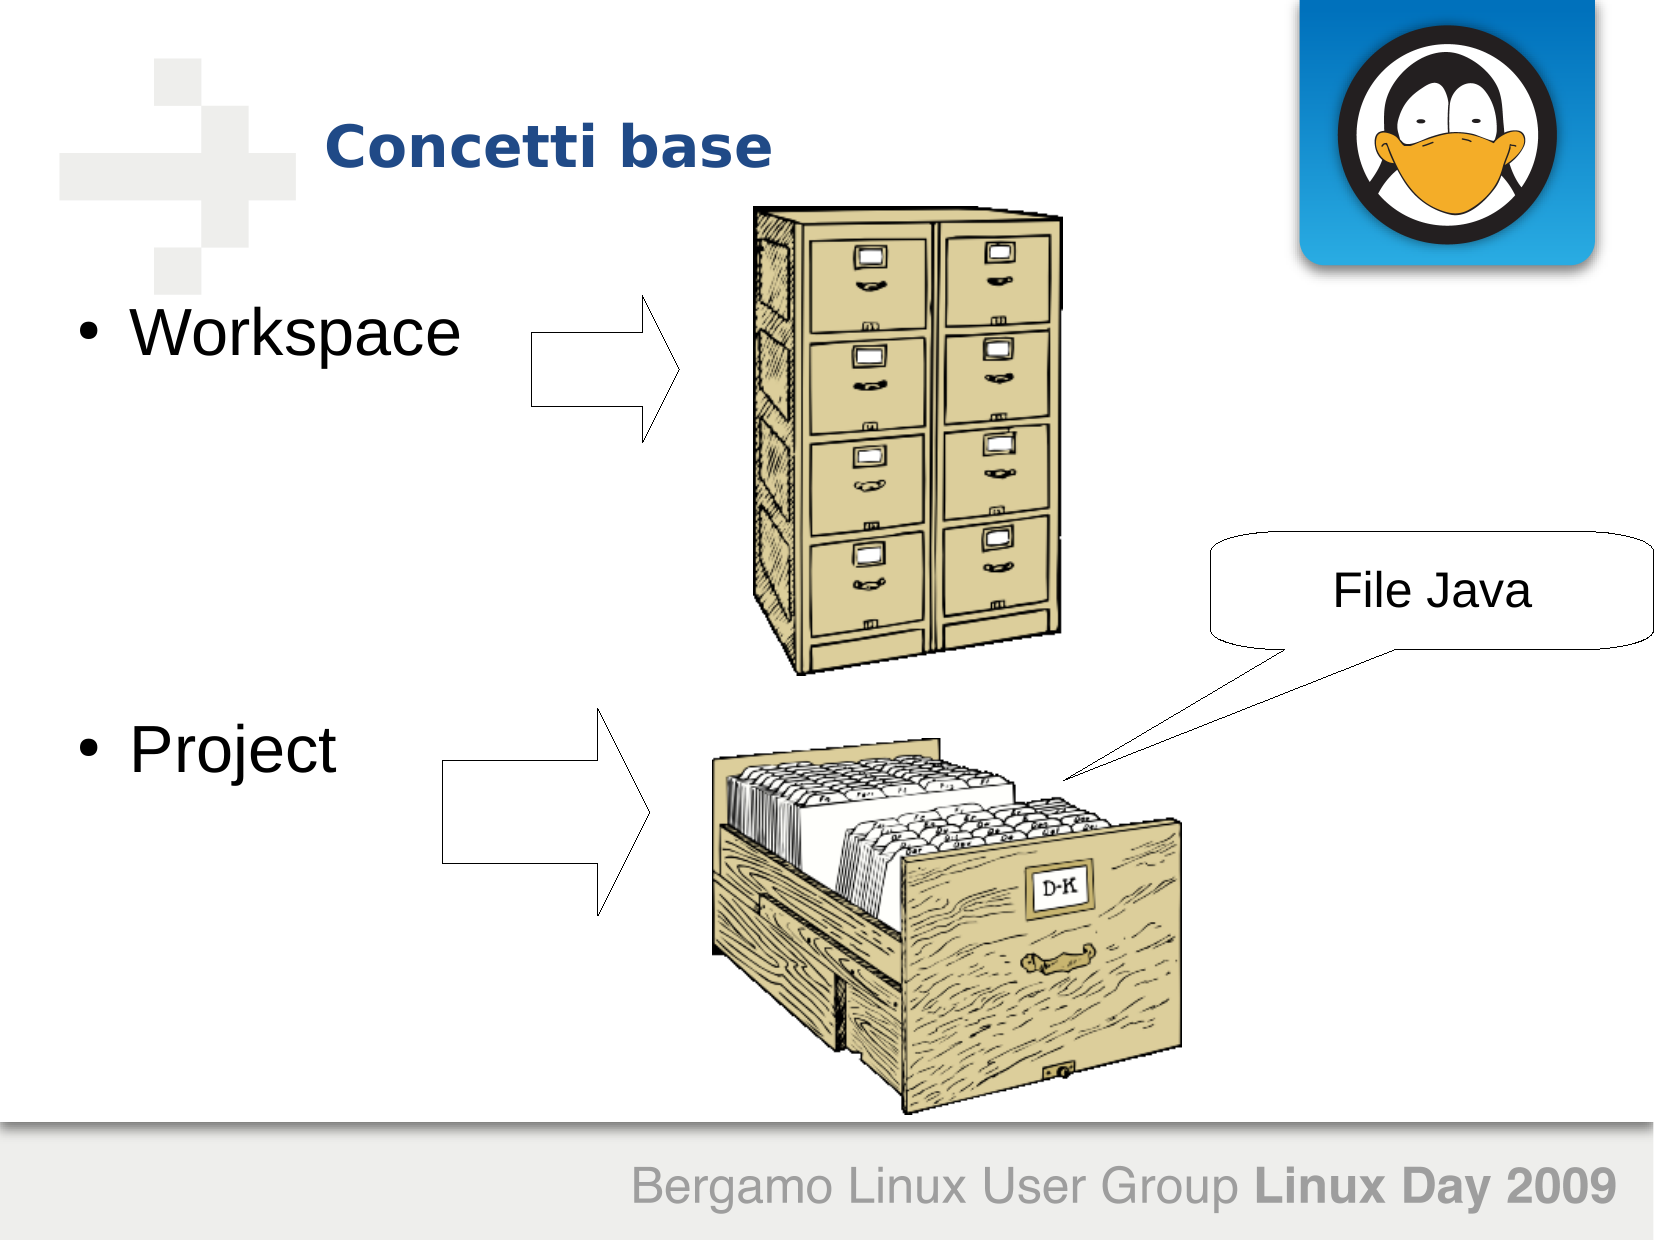

# Concetti base
Workspace
Project
File Java